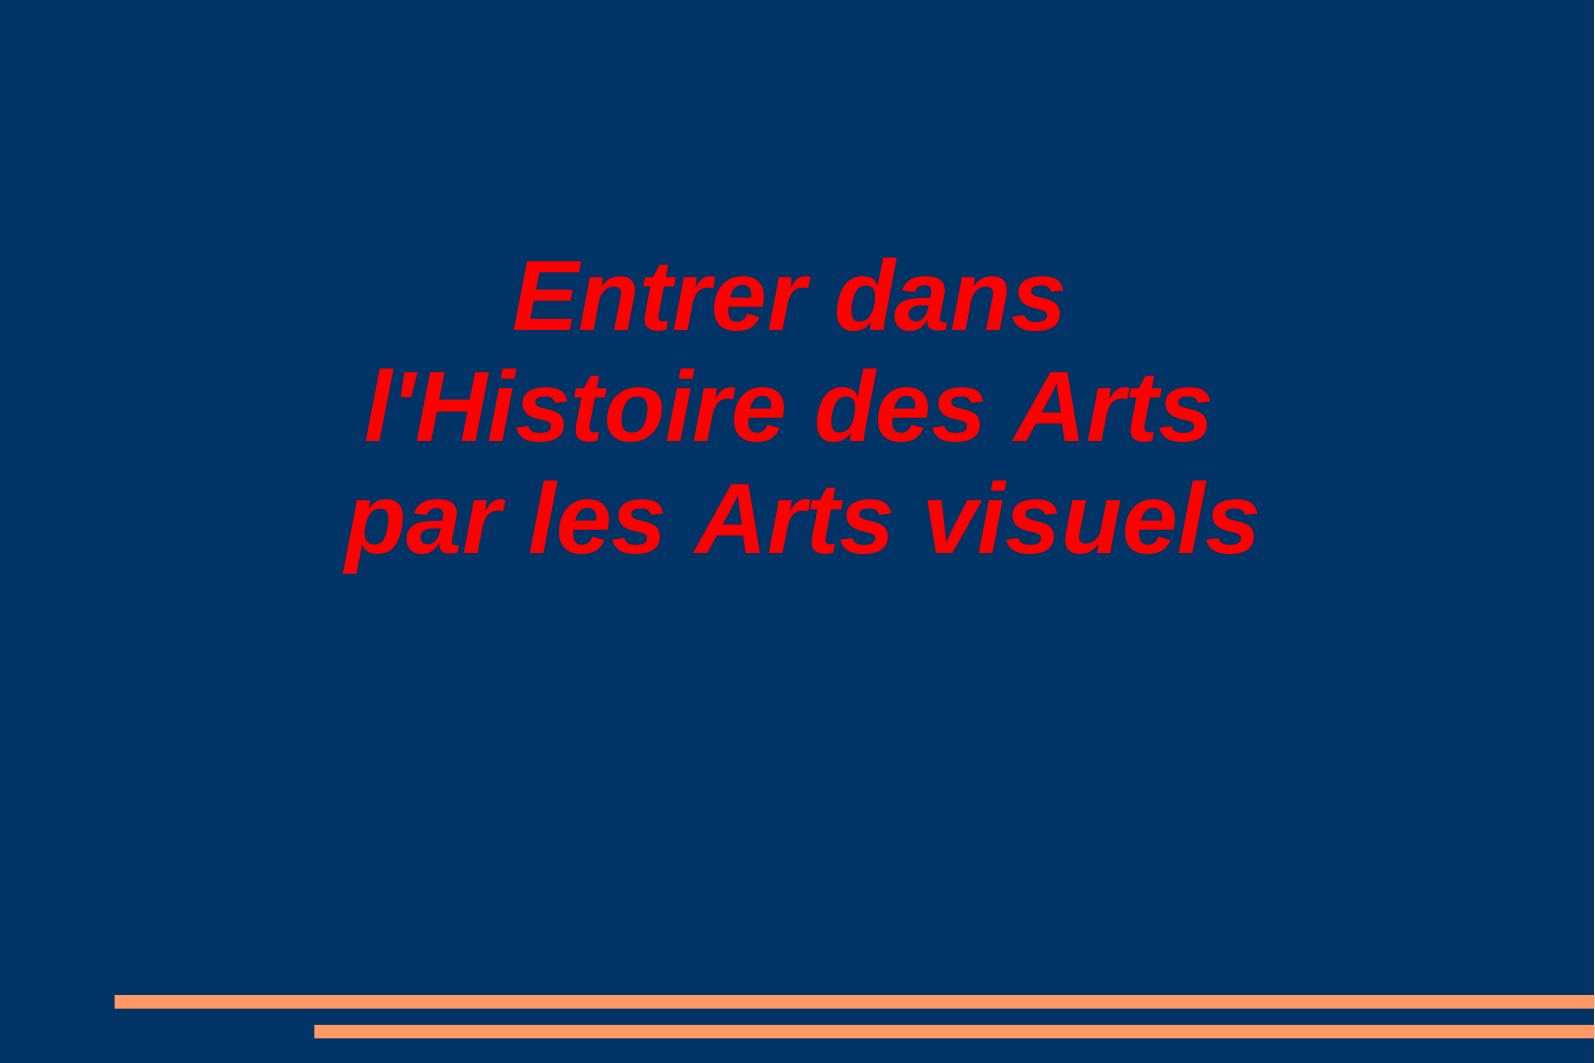

#
Entrer dans
l'Histoire des Arts
par les Arts visuels